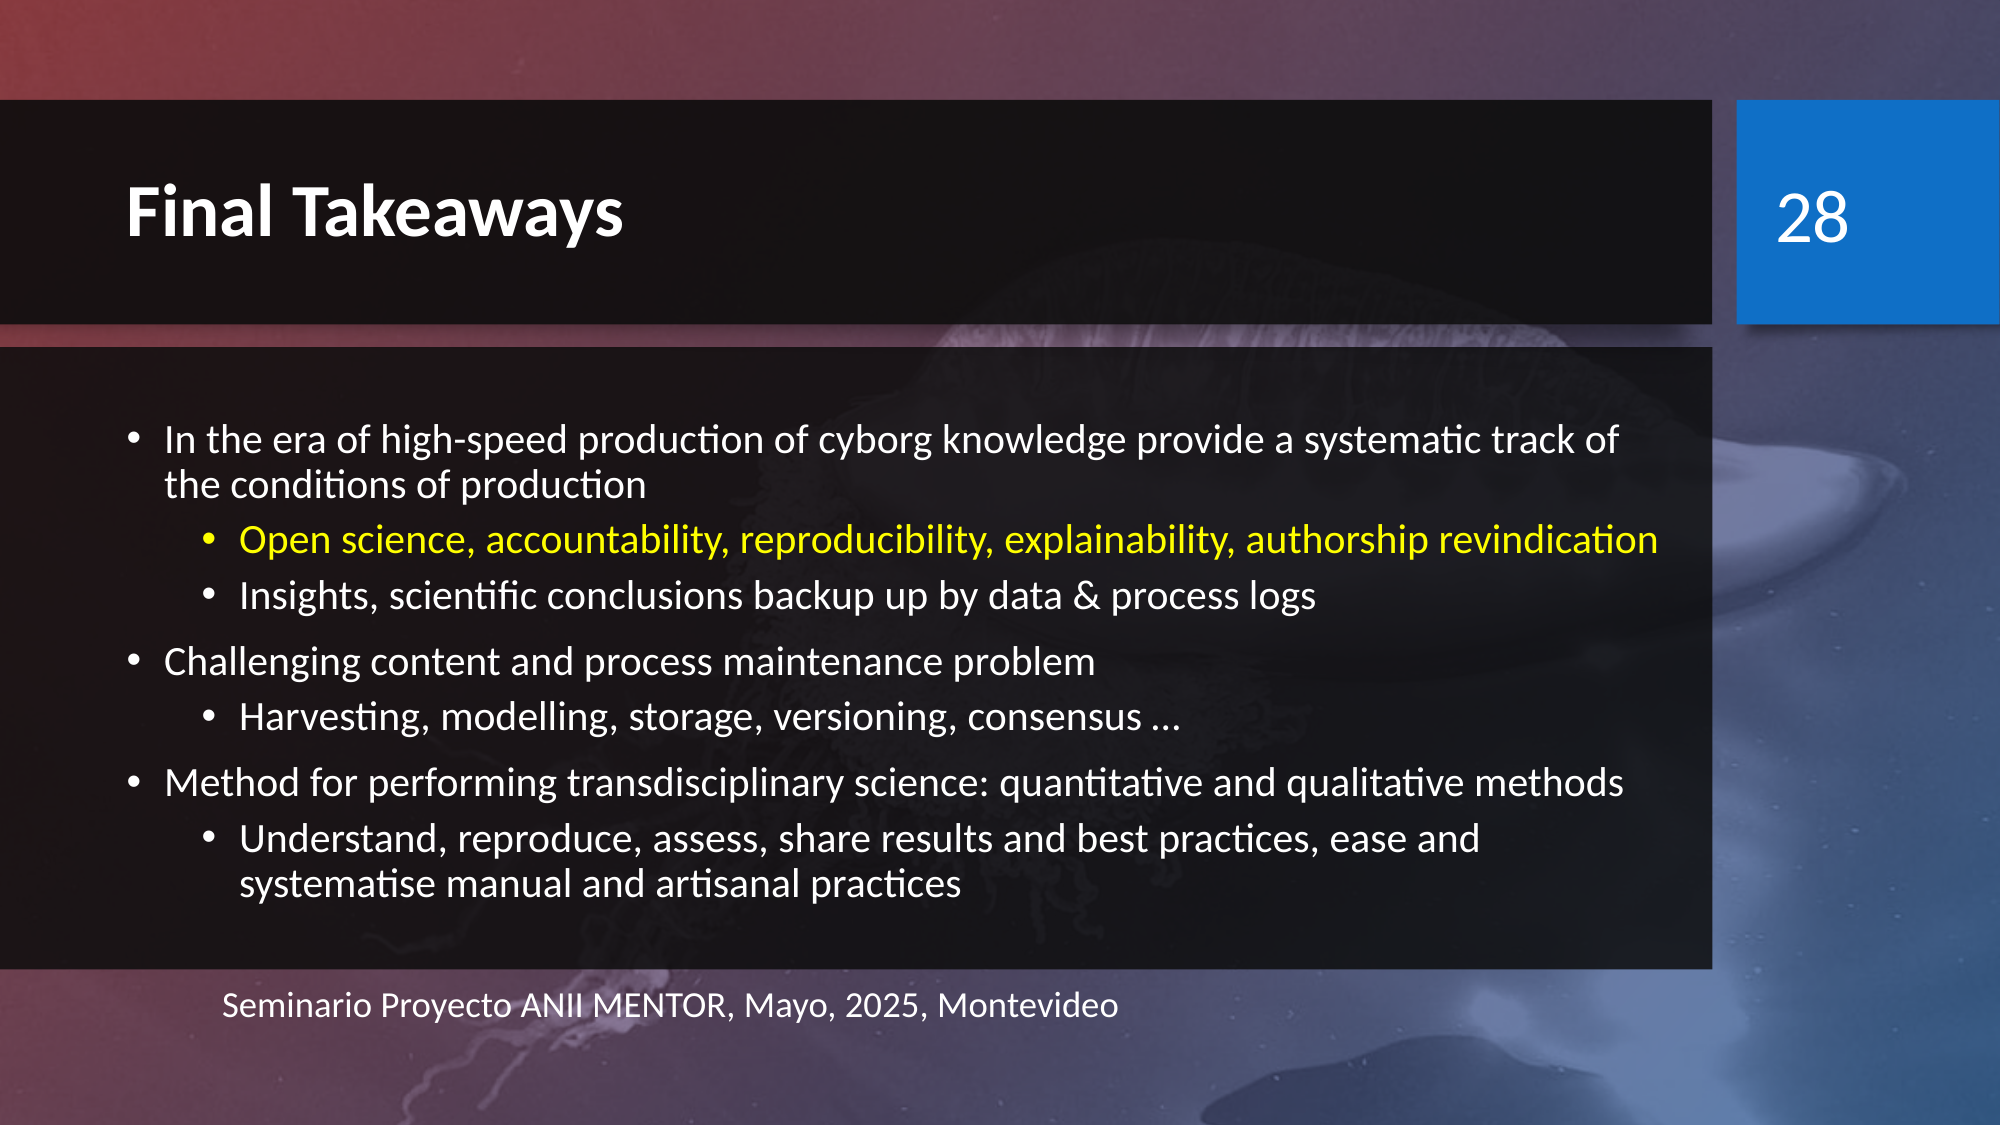

# Final Takeaways
In the era of high-speed production of cyborg knowledge provide a systematic track of the conditions of production
Open science, accountability, reproducibility, explainability, authorship revindication
Insights, scientific conclusions backup up by data & process logs
Challenging content and process maintenance problem
Harvesting, modelling, storage, versioning, consensus …
Method for performing transdisciplinary science: quantitative and qualitative methods
Understand, reproduce, assess, share results and best practices, ease and systematise manual and artisanal practices
Seminario Proyecto ANII MENTOR, Mayo, 2025, Montevideo